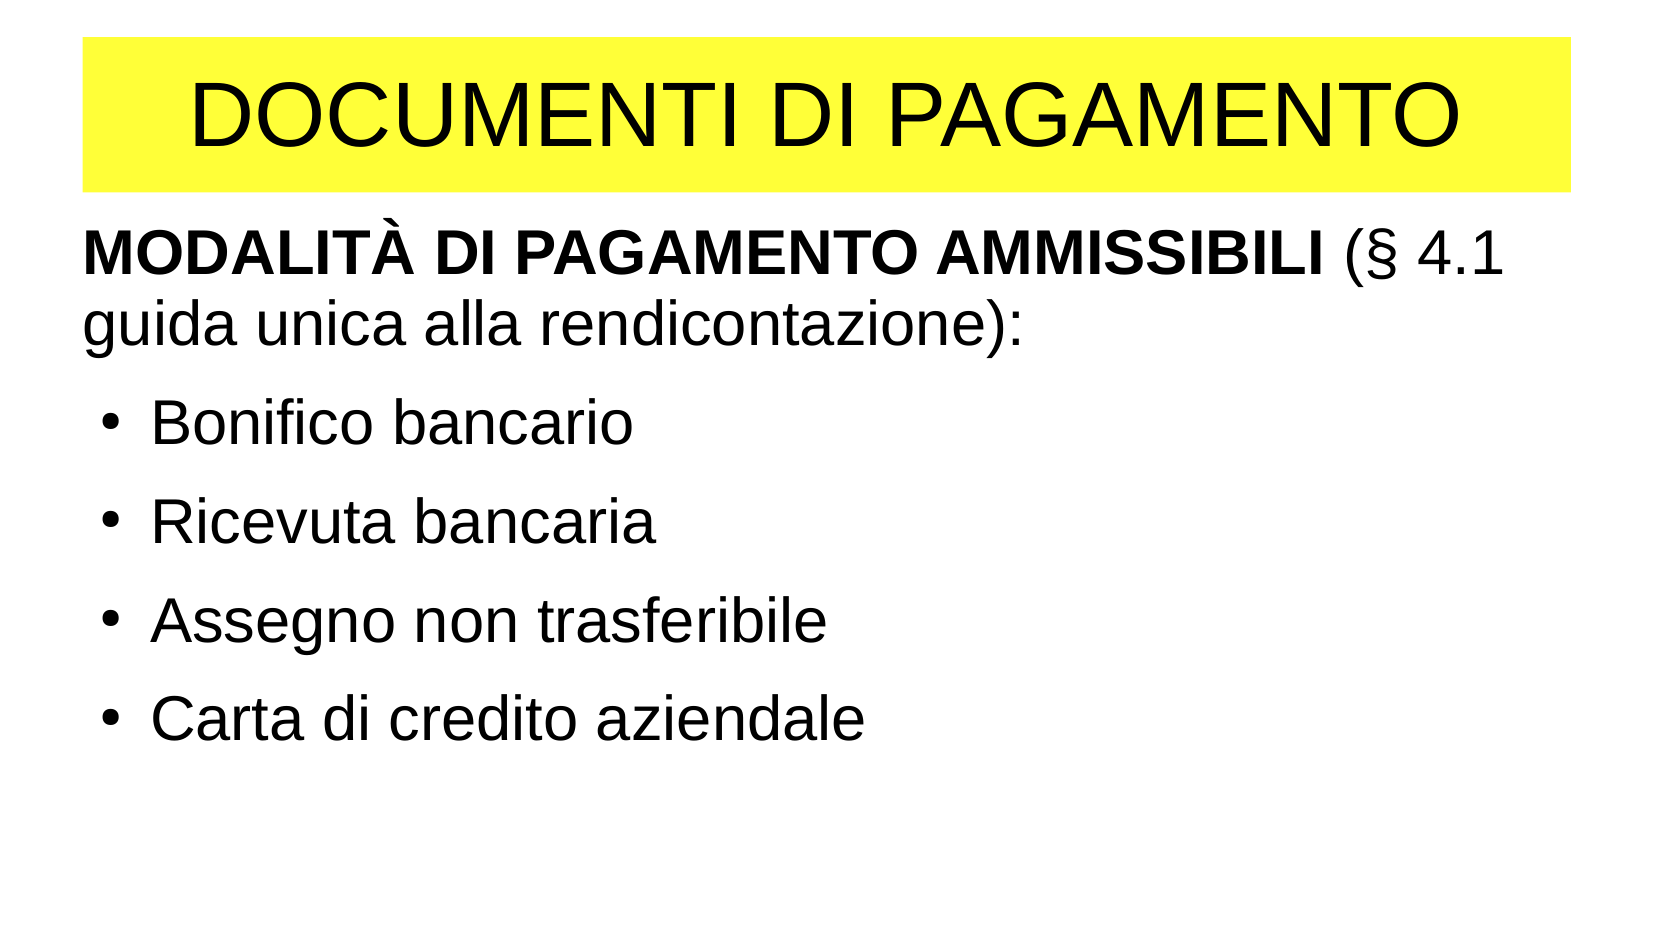

# DOCUMENTI DI PAGAMENTO
MODALITÀ DI PAGAMENTO AMMISSIBILI (§ 4.1 guida unica alla rendicontazione):
Bonifico bancario
Ricevuta bancaria
Assegno non trasferibile
Carta di credito aziendale